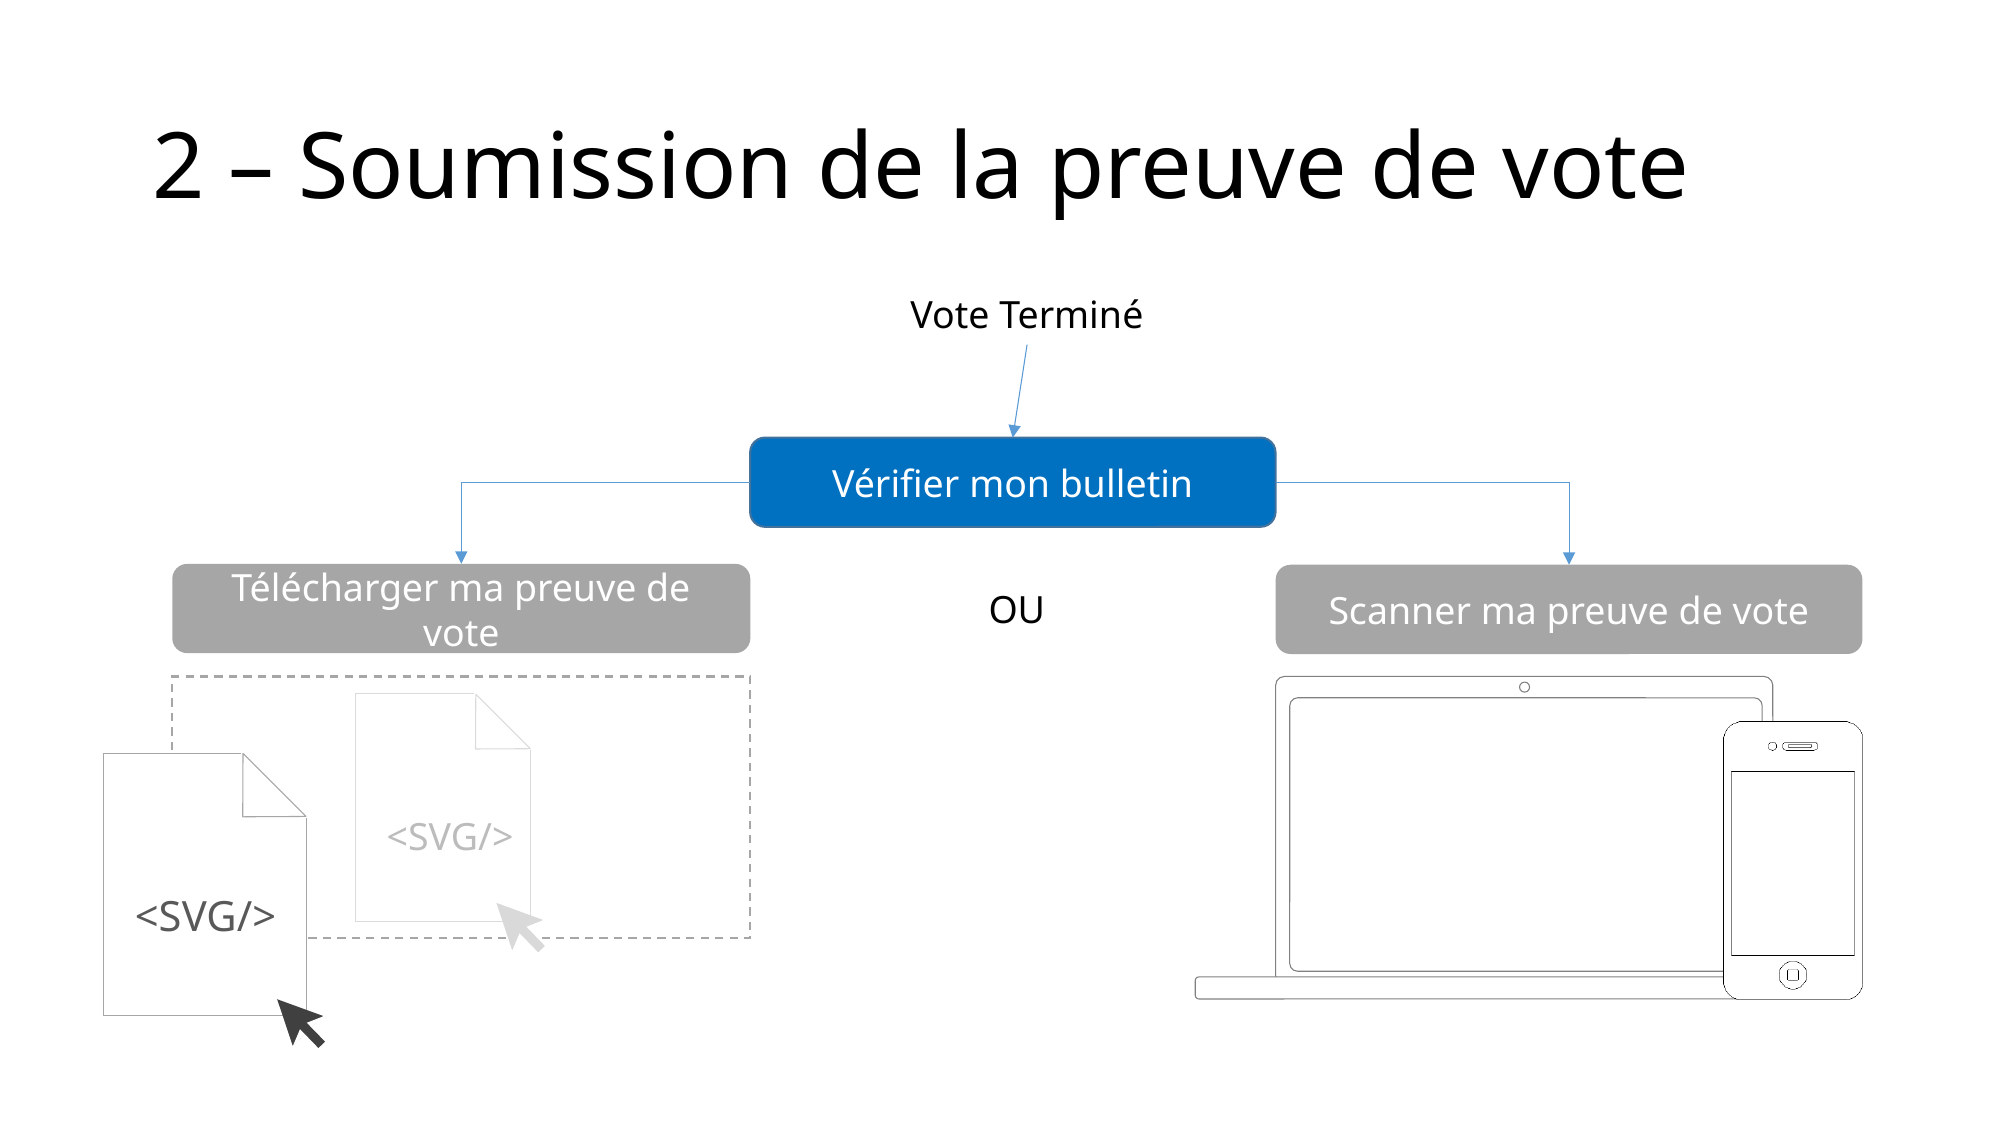

# 2 – Soumission de la preuve de vote
Vote Terminé
Vérifier mon bulletin
Télécharger ma preuve de vote
Scanner ma preuve de vote
OU
<SVG/>
<SVG/>